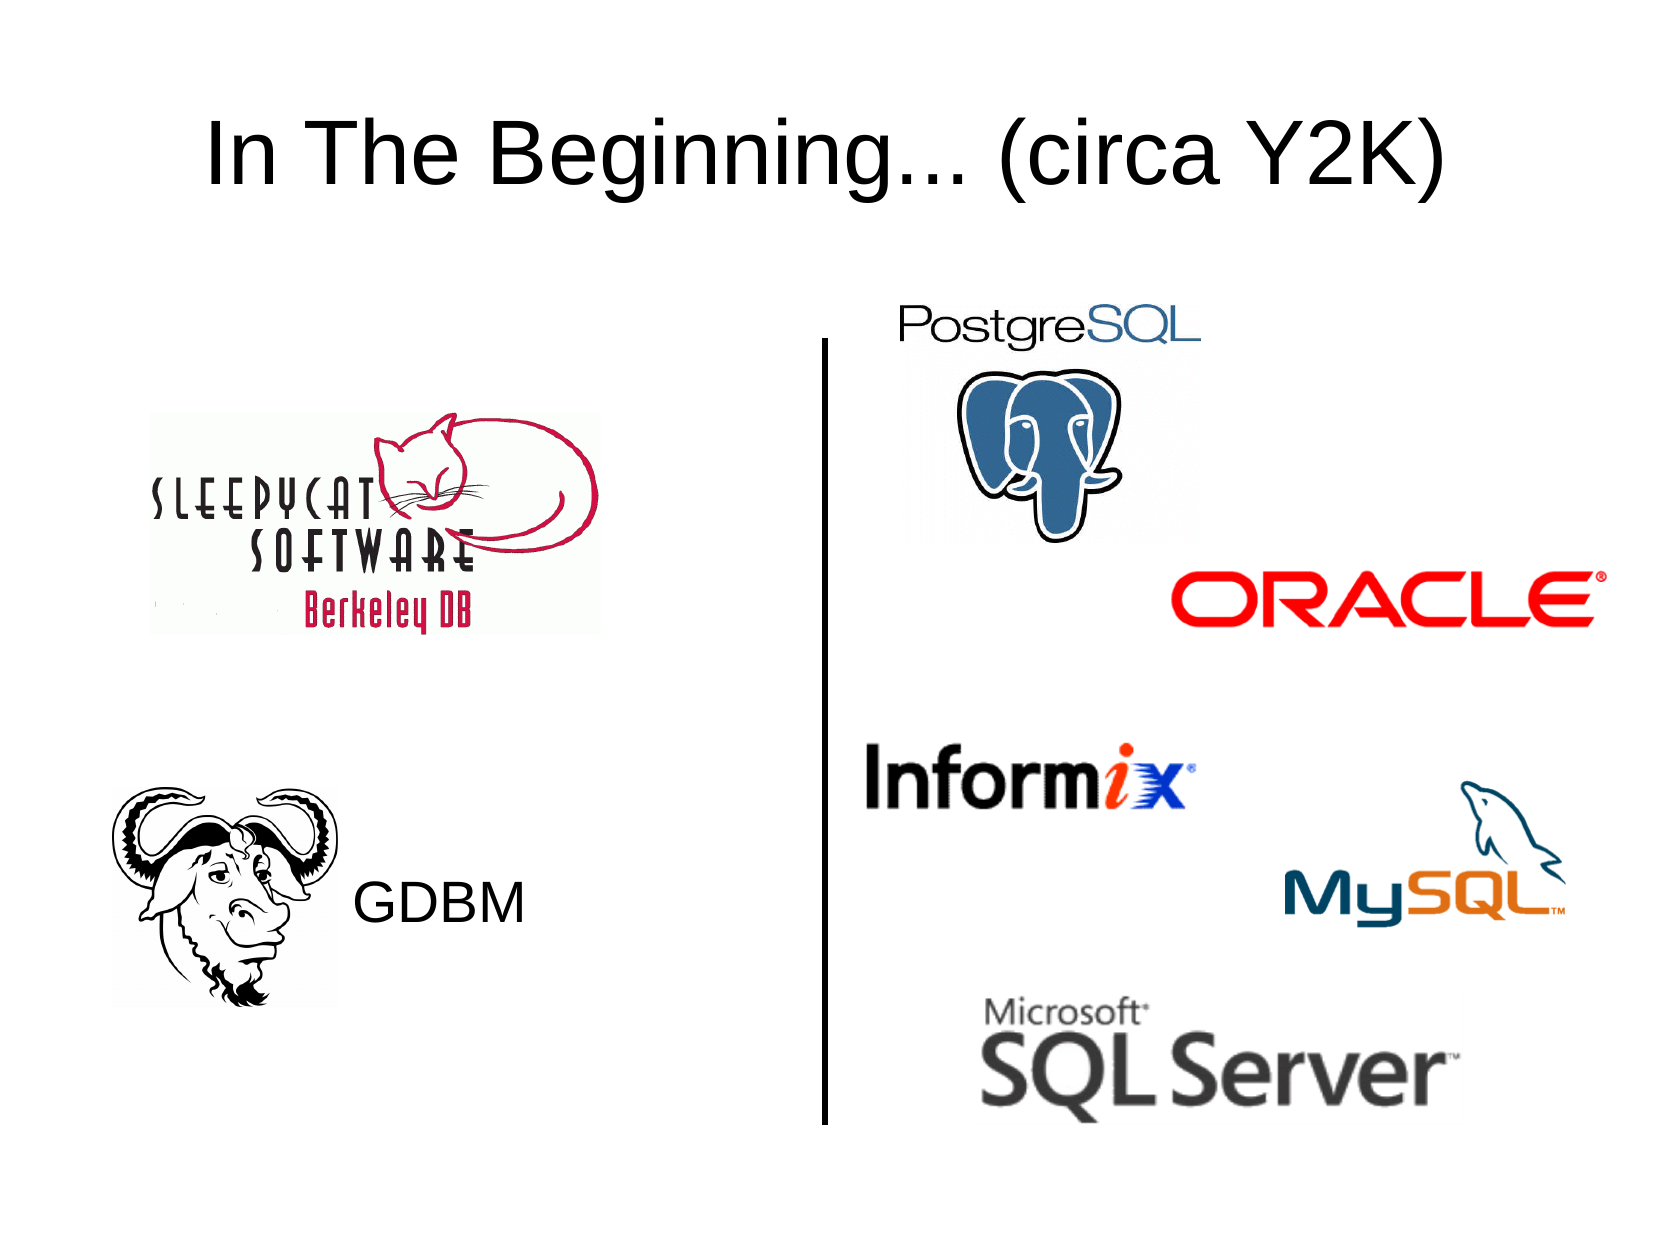

# In The Beginning... (circa Y2K)
GDBM